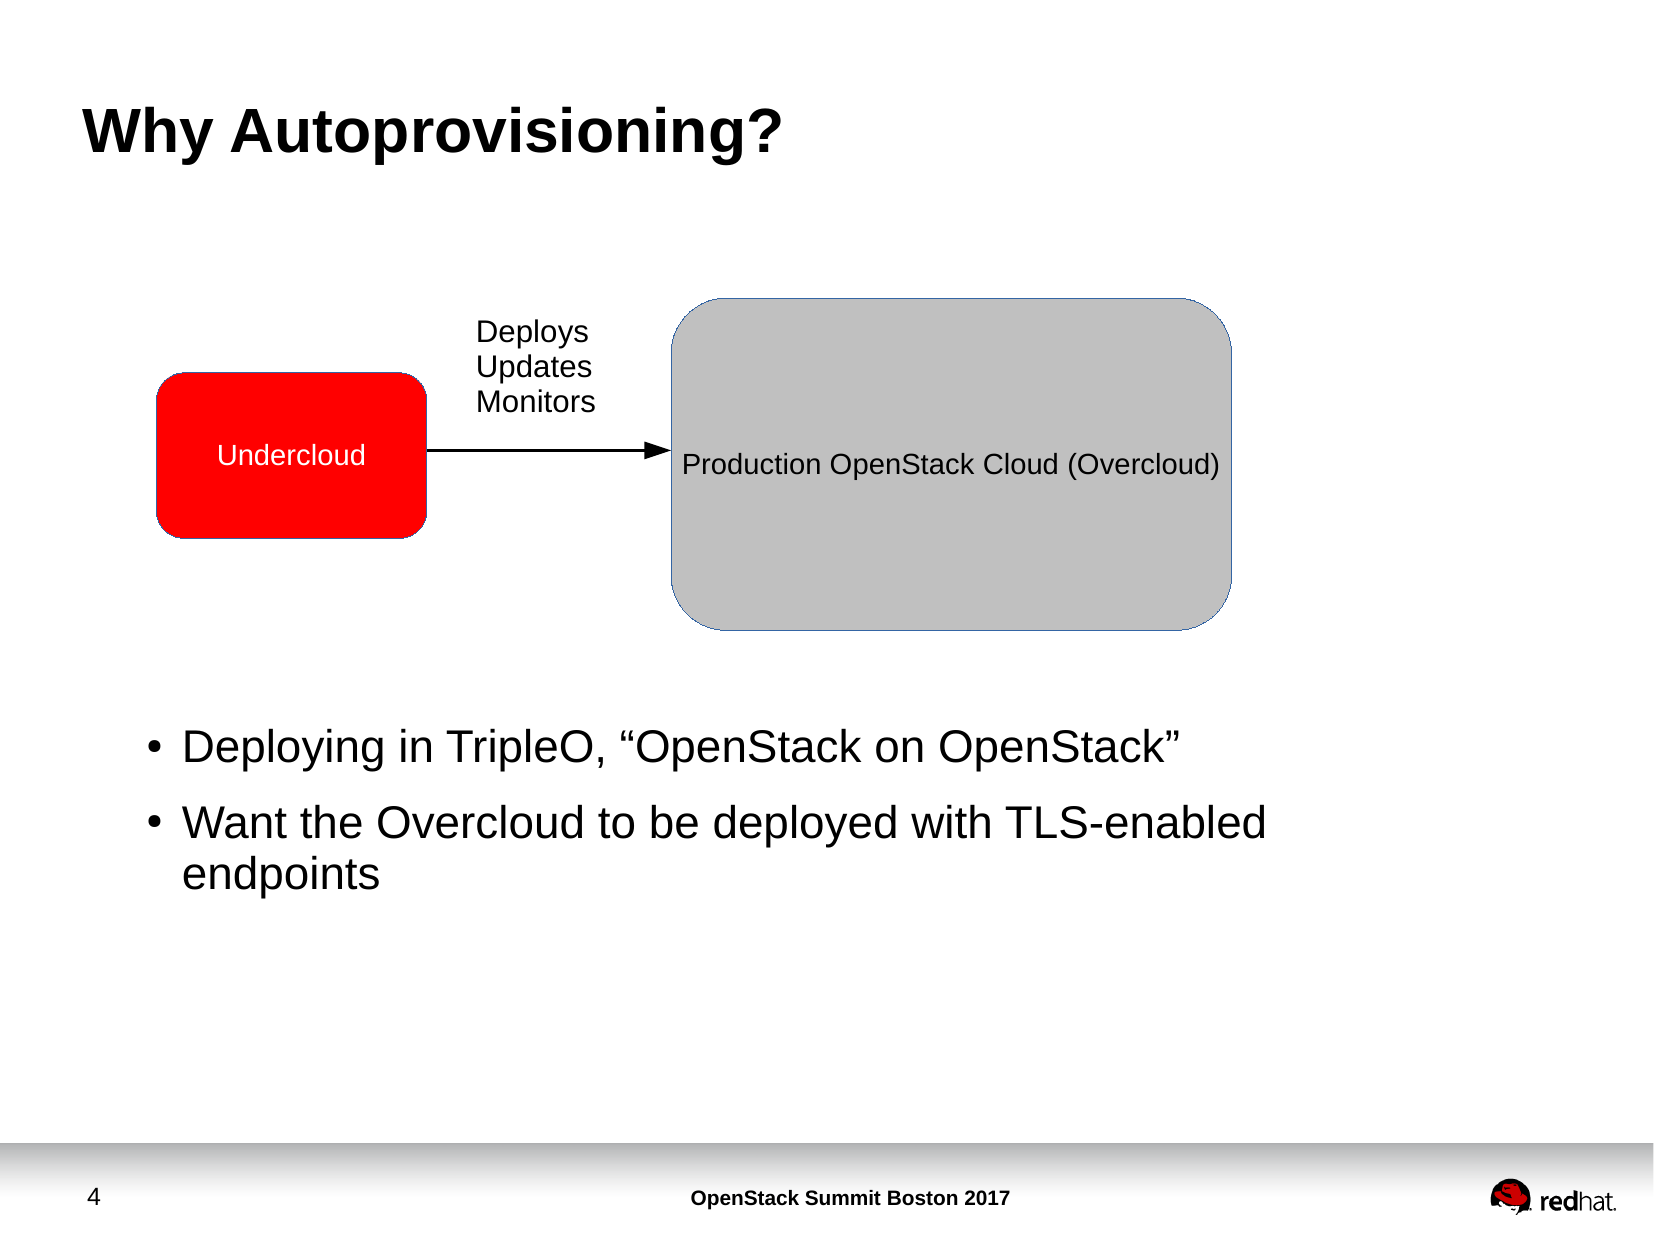

# Why Autoprovisioning?
Production OpenStack Cloud (Overcloud)
Deploys
Updates
Monitors
Undercloud
Deploying in TripleO, “OpenStack on OpenStack”
Want the Overcloud to be deployed with TLS-enabled endpoints